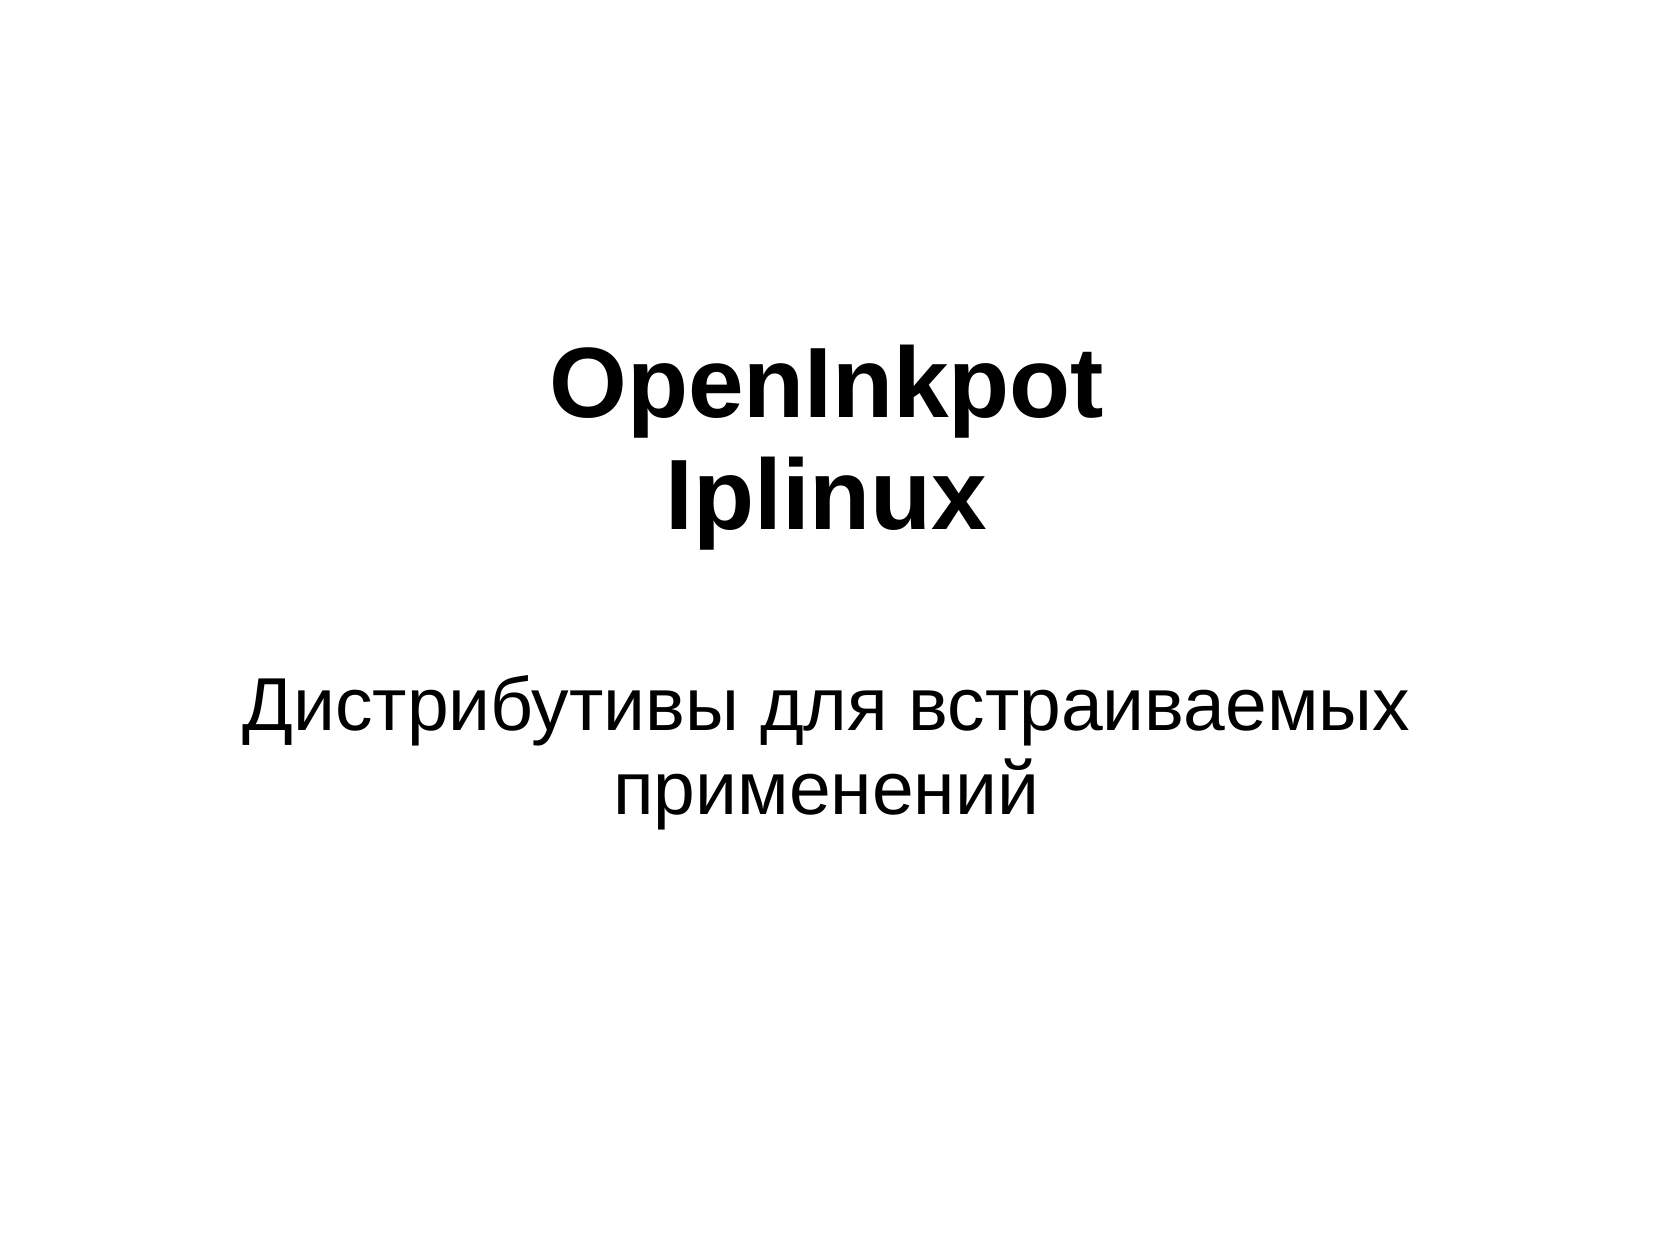

# OpenInkpot
Iplinux
Дистрибутивы для встраиваемых применений